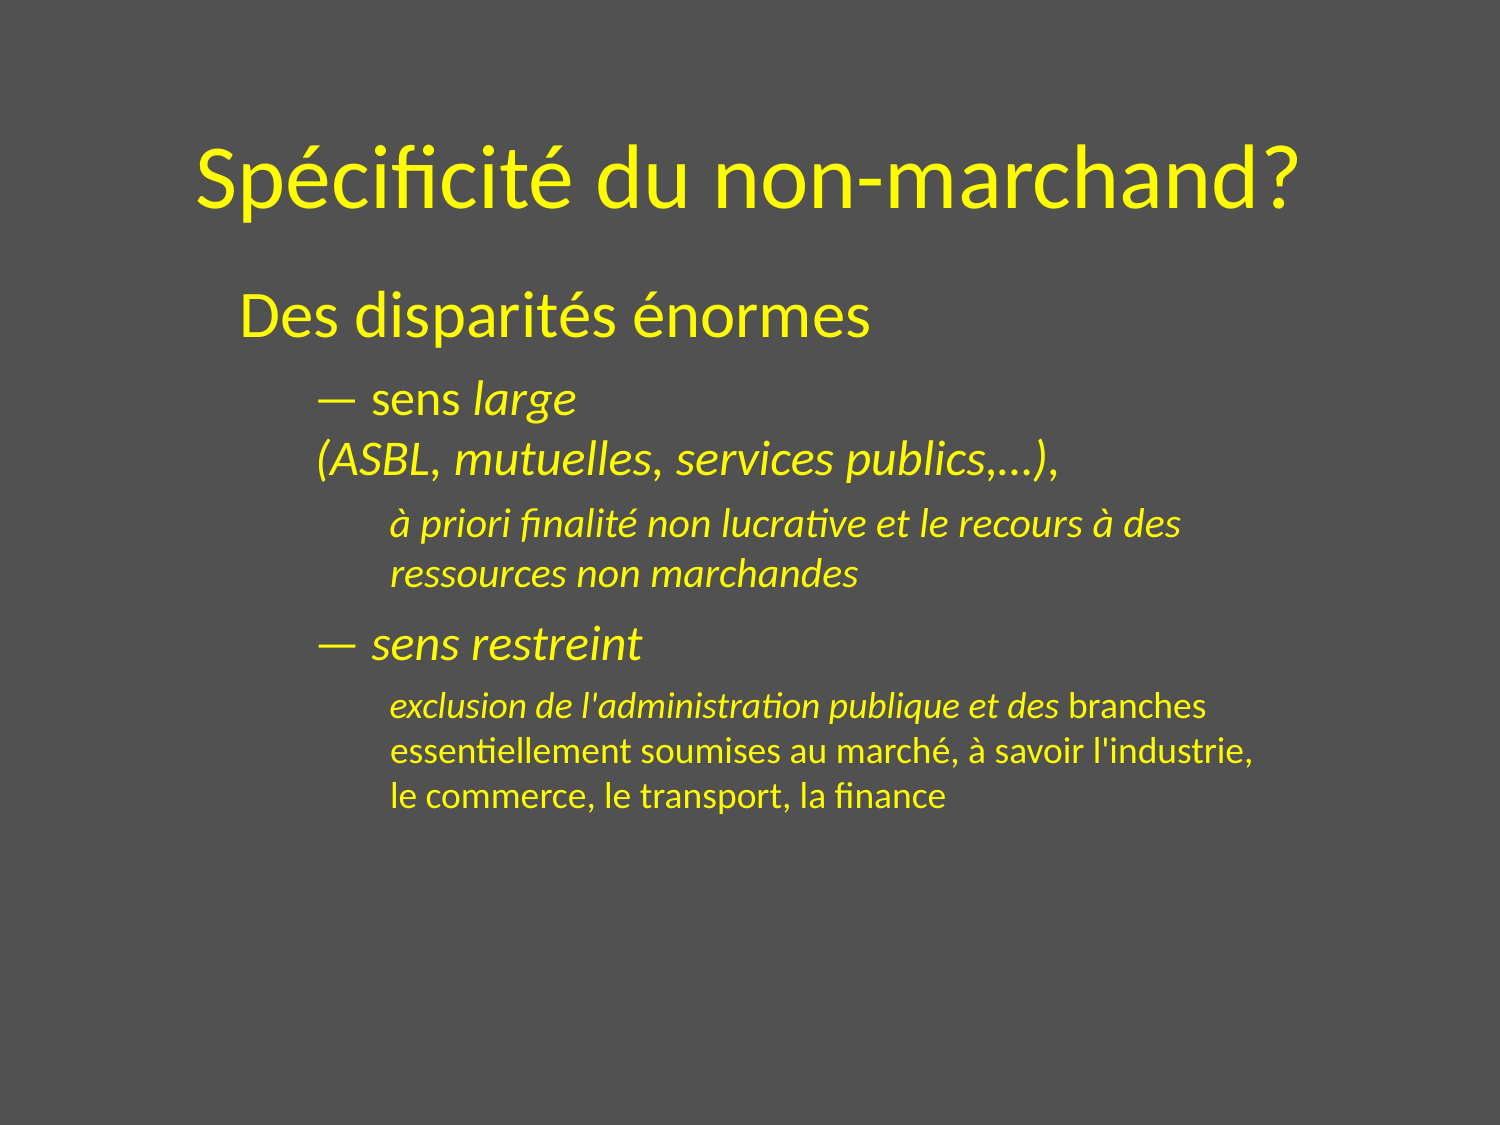

# Spécificité du non-marchand?
Des disparités énormes
— sens large
(ASBL, mutuelles, services publics,…),
à priori finalité non lucrative et le recours à des ressources non marchandes
— sens restreint
exclusion de l'administration publique et des branches essentiellement soumises au marché, à savoir l'industrie, le commerce, le transport, la finance